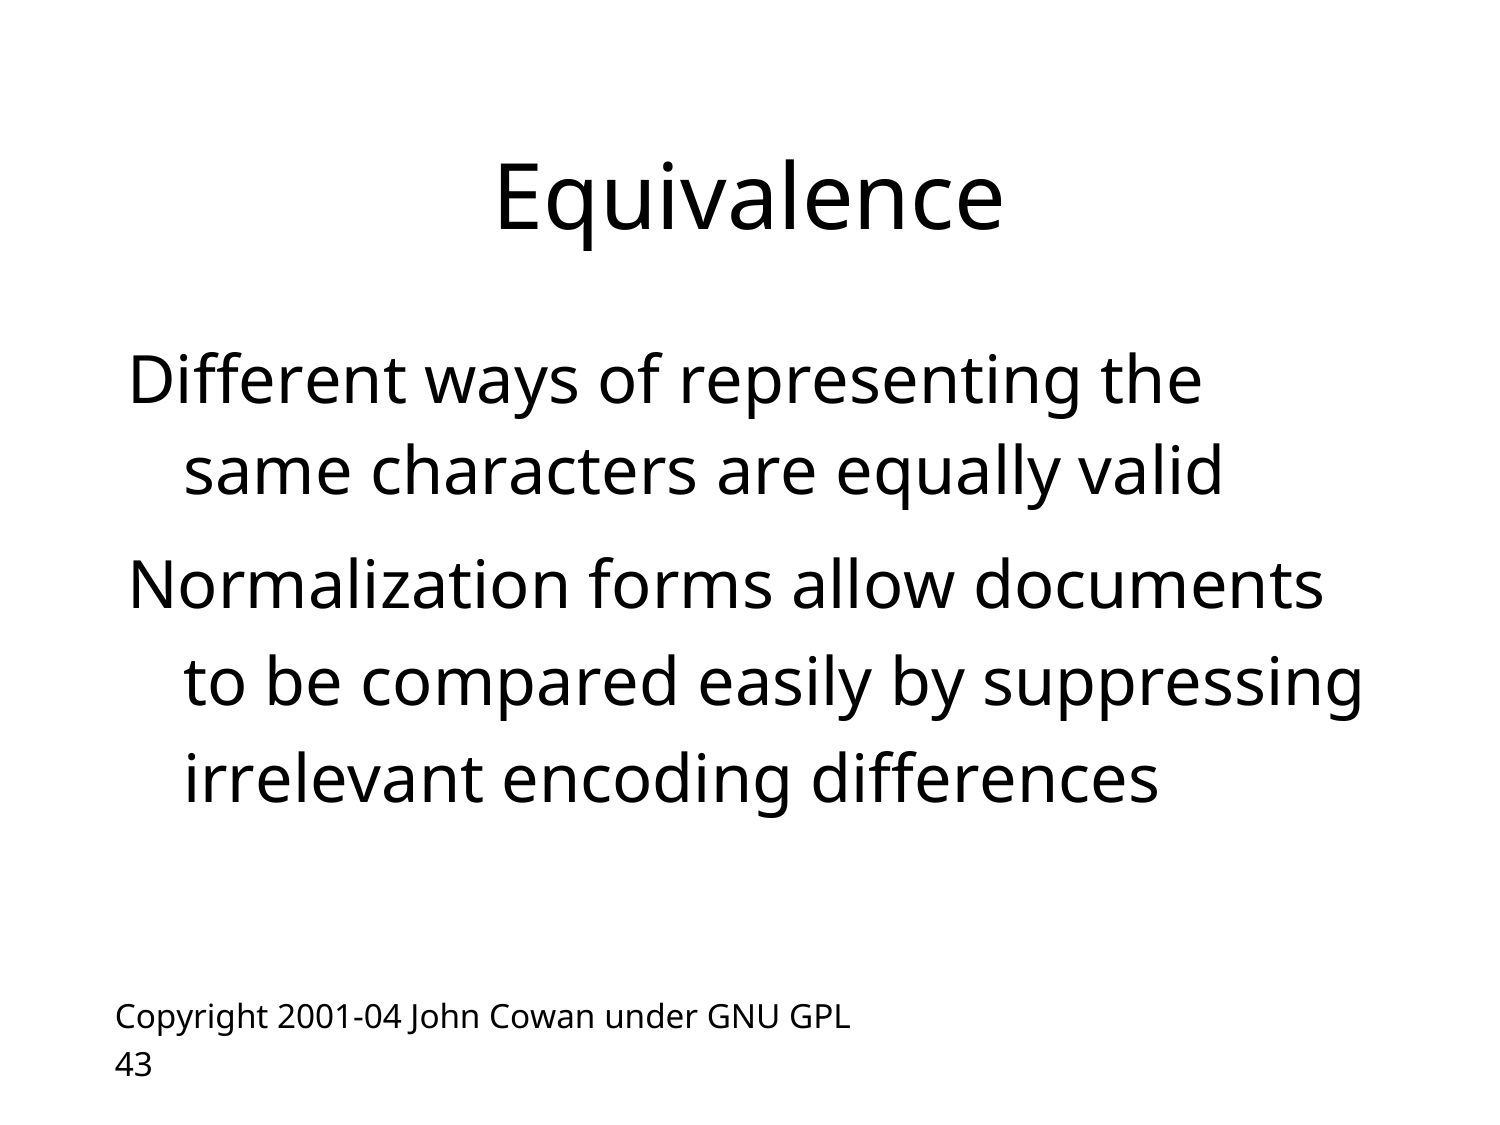

# Equivalence
Different ways of representing the same characters are equally valid
Normalization forms allow documents to be compared easily by suppressing irrelevant encoding differences